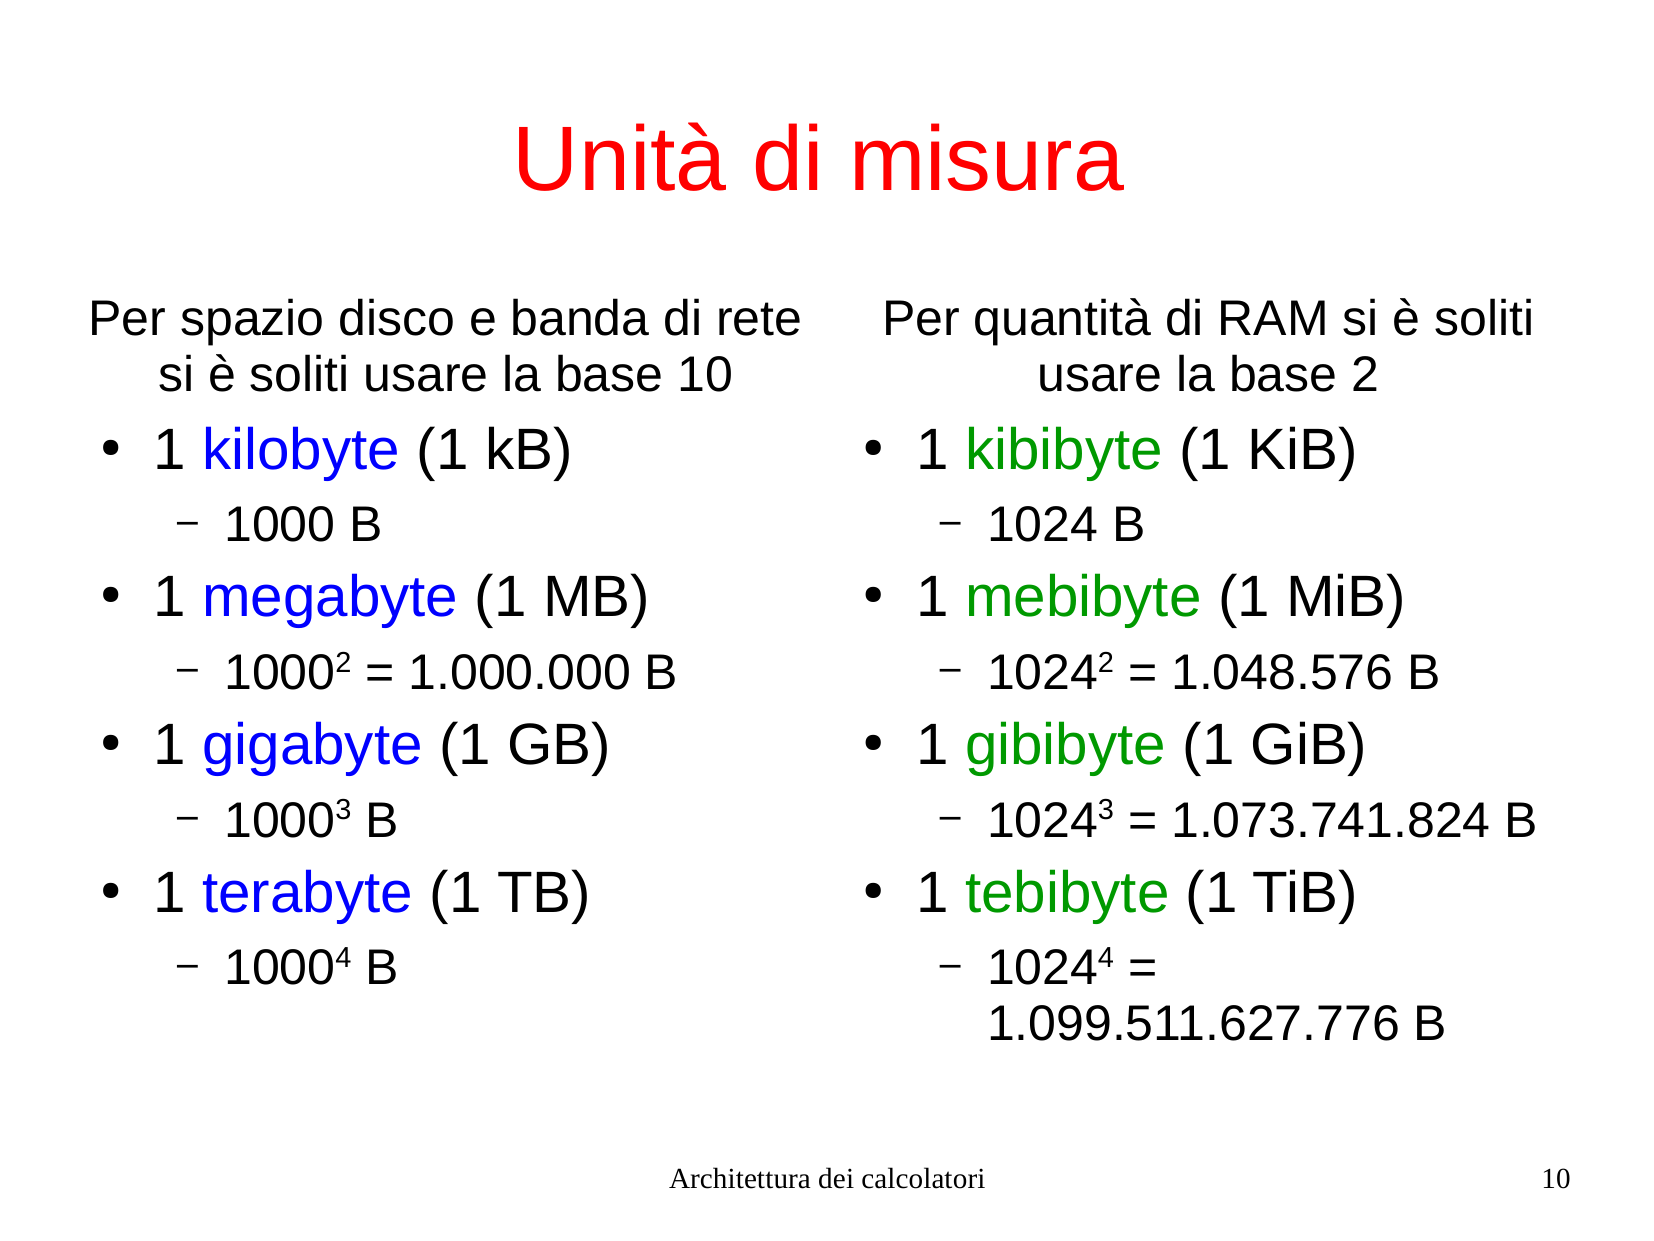

# Unità di misura
Per spazio disco e banda di rete si è soliti usare la base 10
1 kilobyte (1 kB)
1000 B
1 megabyte (1 MB)
10002 = 1.000.000 B
1 gigabyte (1 GB)
10003 B
1 terabyte (1 TB)
10004 B
Per quantità di RAM si è soliti usare la base 2
1 kibibyte (1 KiB)
1024 B
1 mebibyte (1 MiB)
10242 = 1.048.576 B
1 gibibyte (1 GiB)
10243 = 1.073.741.824 B
1 tebibyte (1 TiB)
10244 = 1.099.511.627.776 B
Architettura dei calcolatori
10